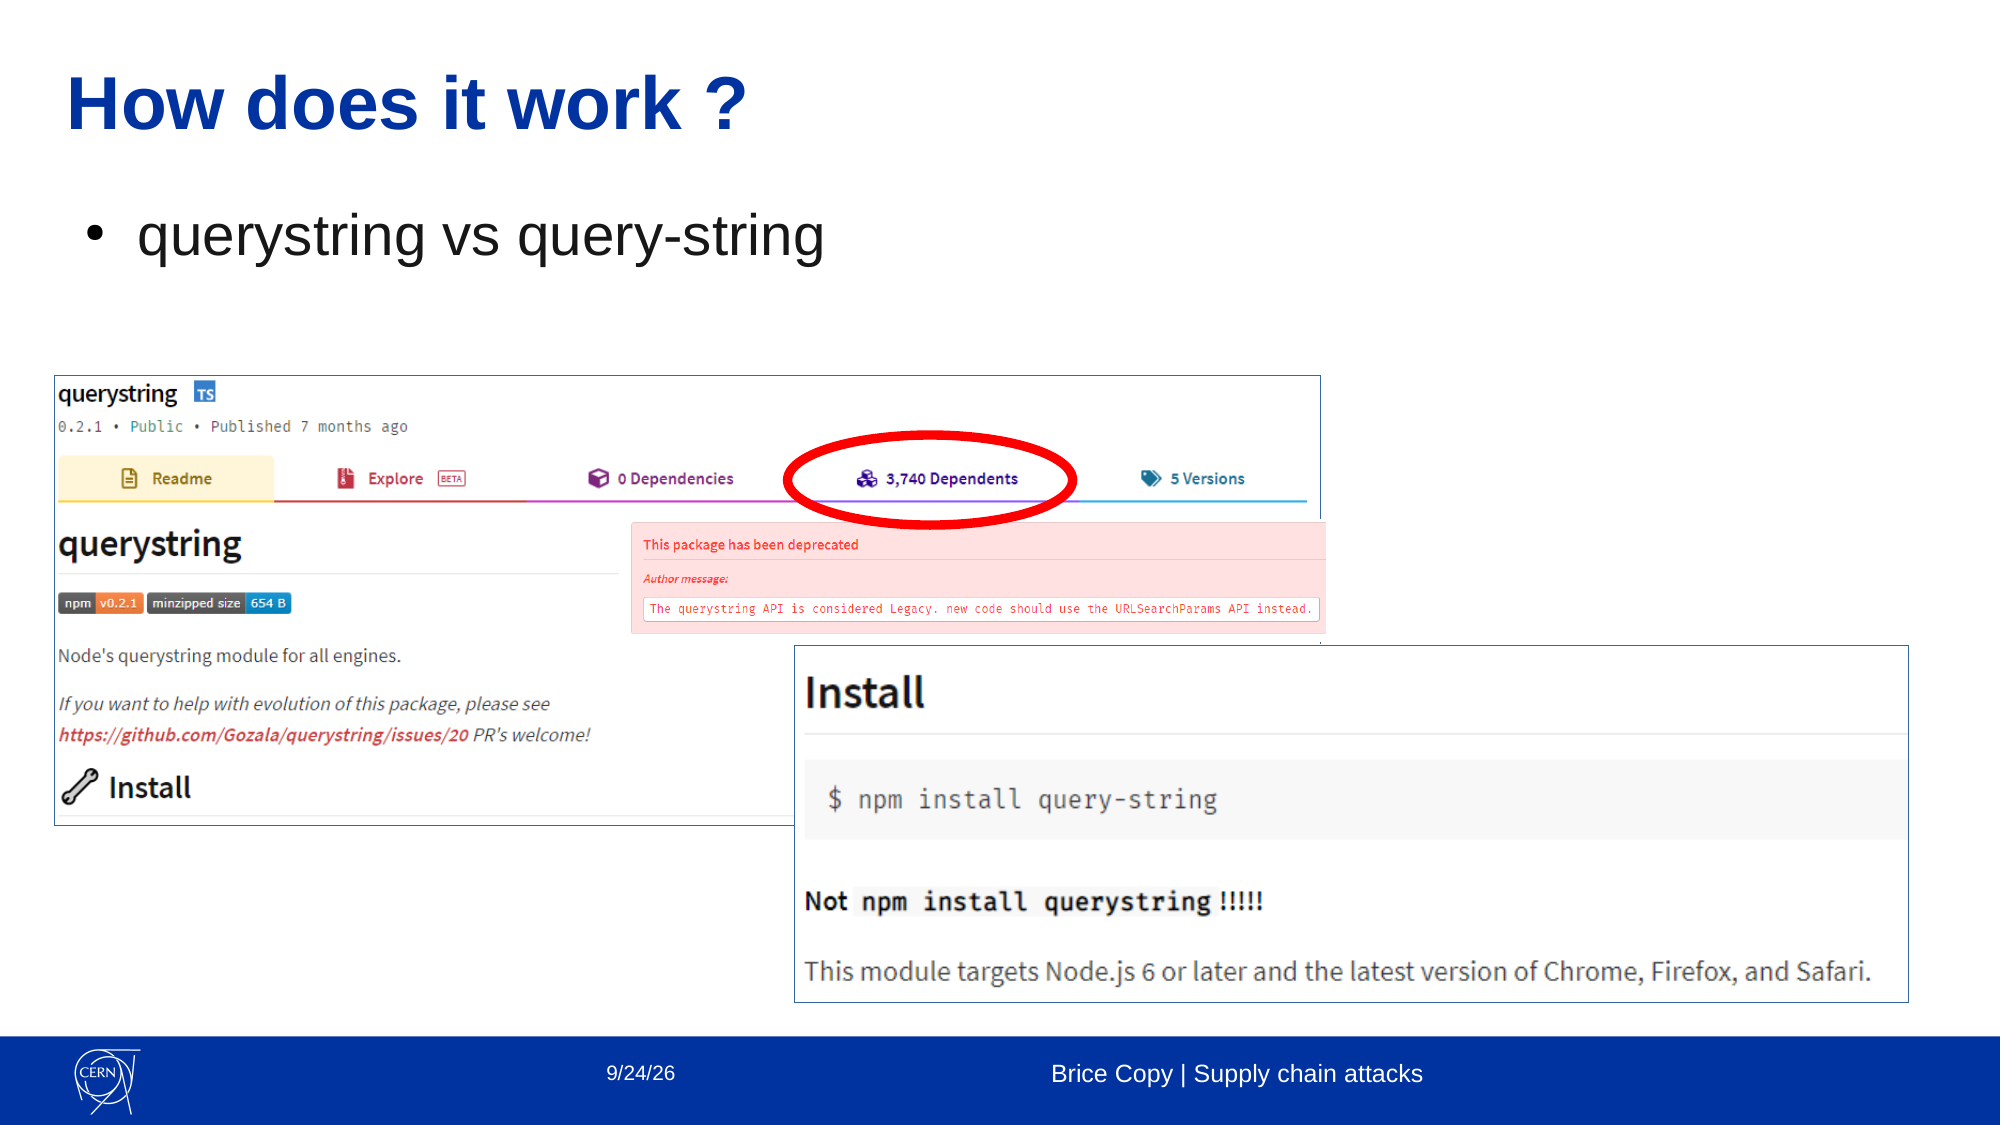

# How does it work ?
querystring vs query-string